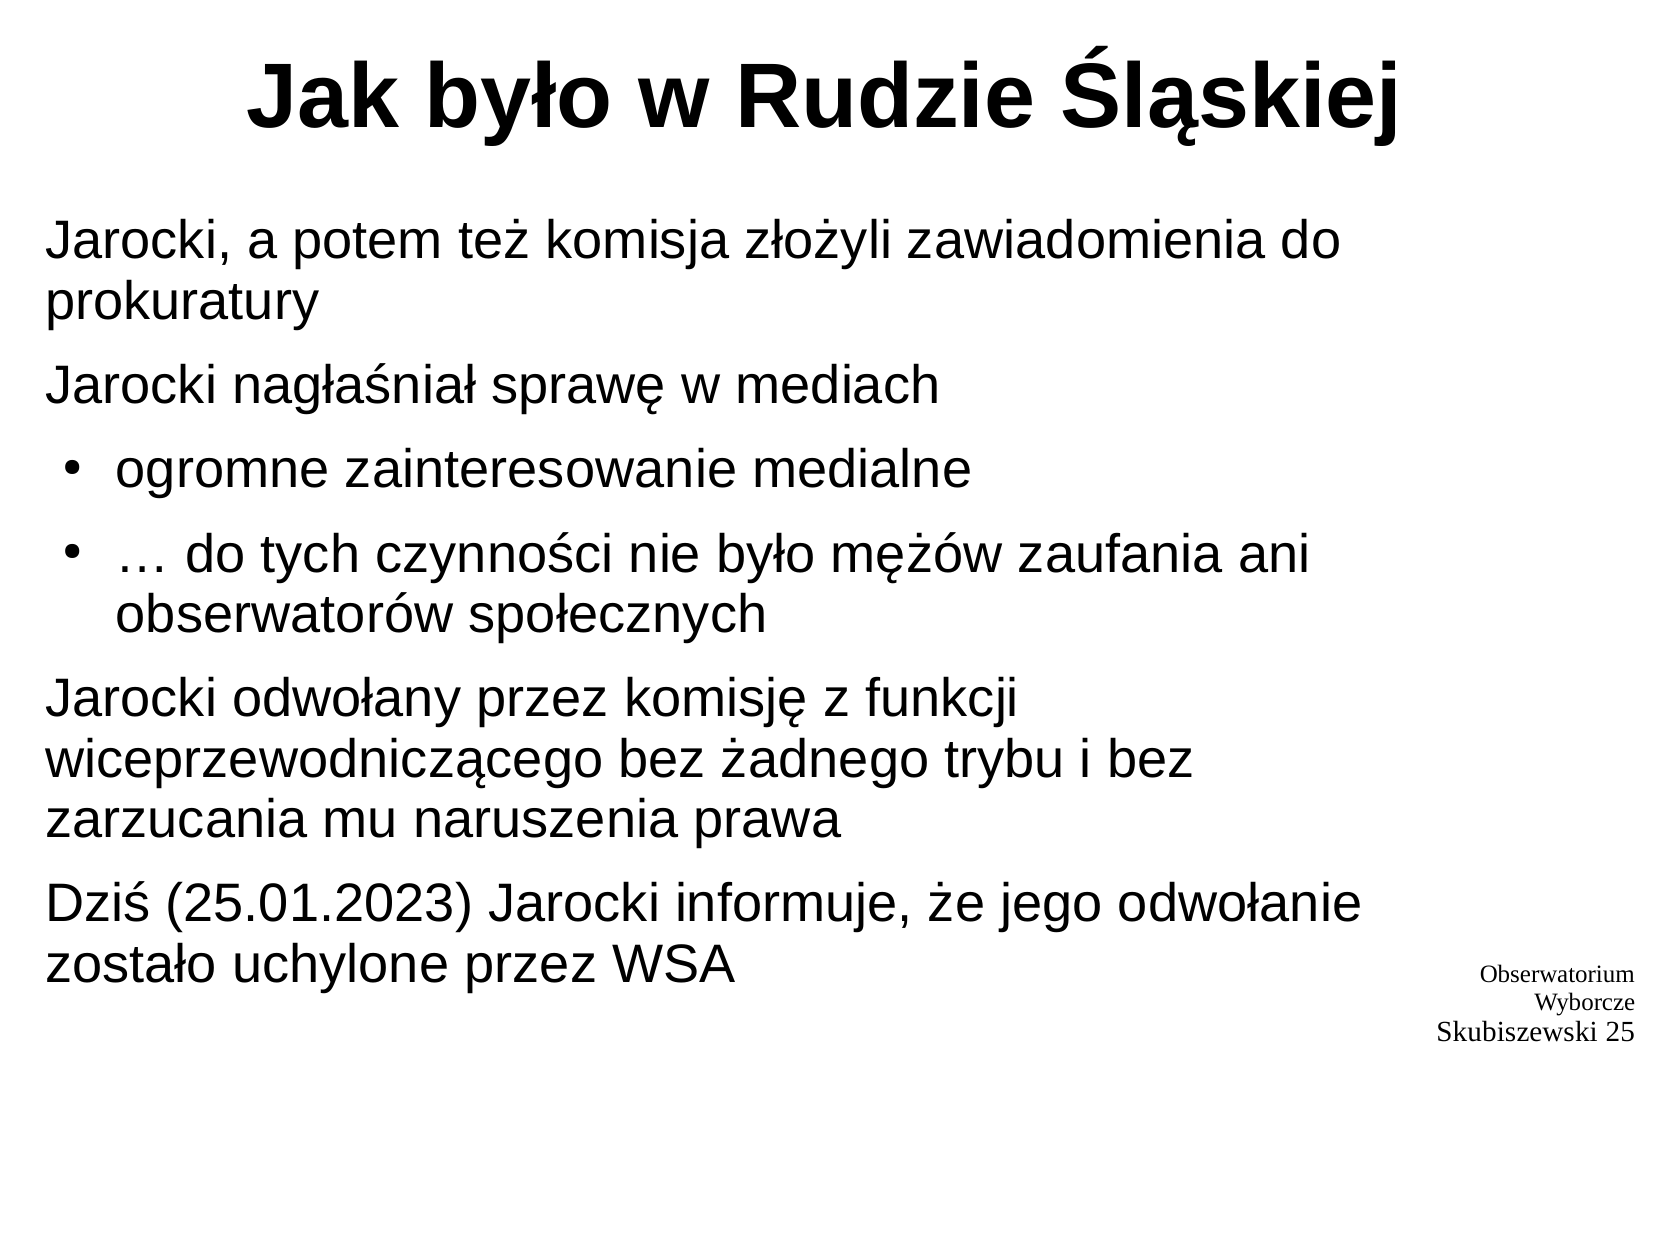

# Jak było w Rudzie Śląskiej
Jarocki, a potem też komisja złożyli zawiadomienia do prokuratury
Jarocki nagłaśniał sprawę w mediach
ogromne zainteresowanie medialne
… do tych czynności nie było mężów zaufania ani obserwatorów społecznych
Jarocki odwołany przez komisję z funkcji wiceprzewodniczącego bez żadnego trybu i bez zarzucania mu naruszenia prawa
Dziś (25.01.2023) Jarocki informuje, że jego odwołanie zostało uchylone przez WSA
25